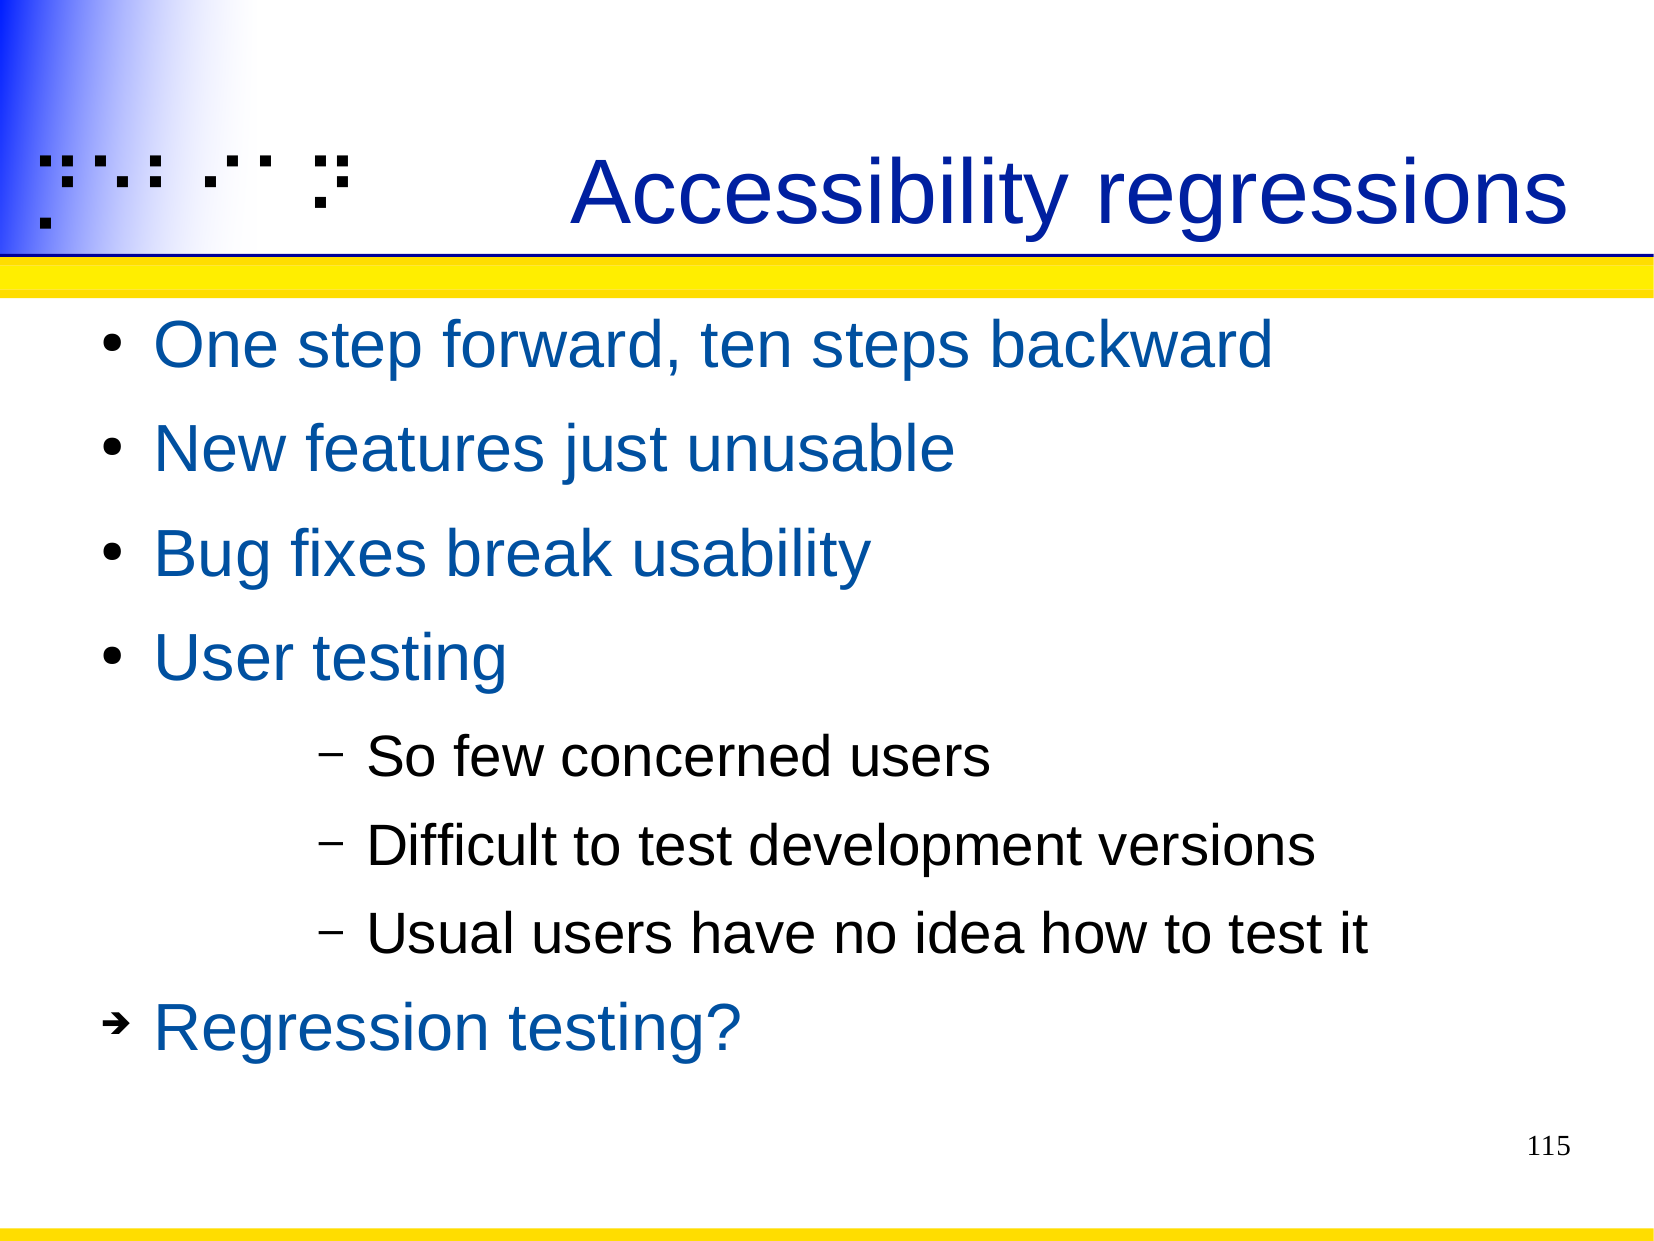

# Accessibility regressions
One step forward, ten steps backward
New features just unusable
Bug fixes break usability
User testing
So few concerned users
Difficult to test development versions
Usual users have no idea how to test it
Regression testing?
115